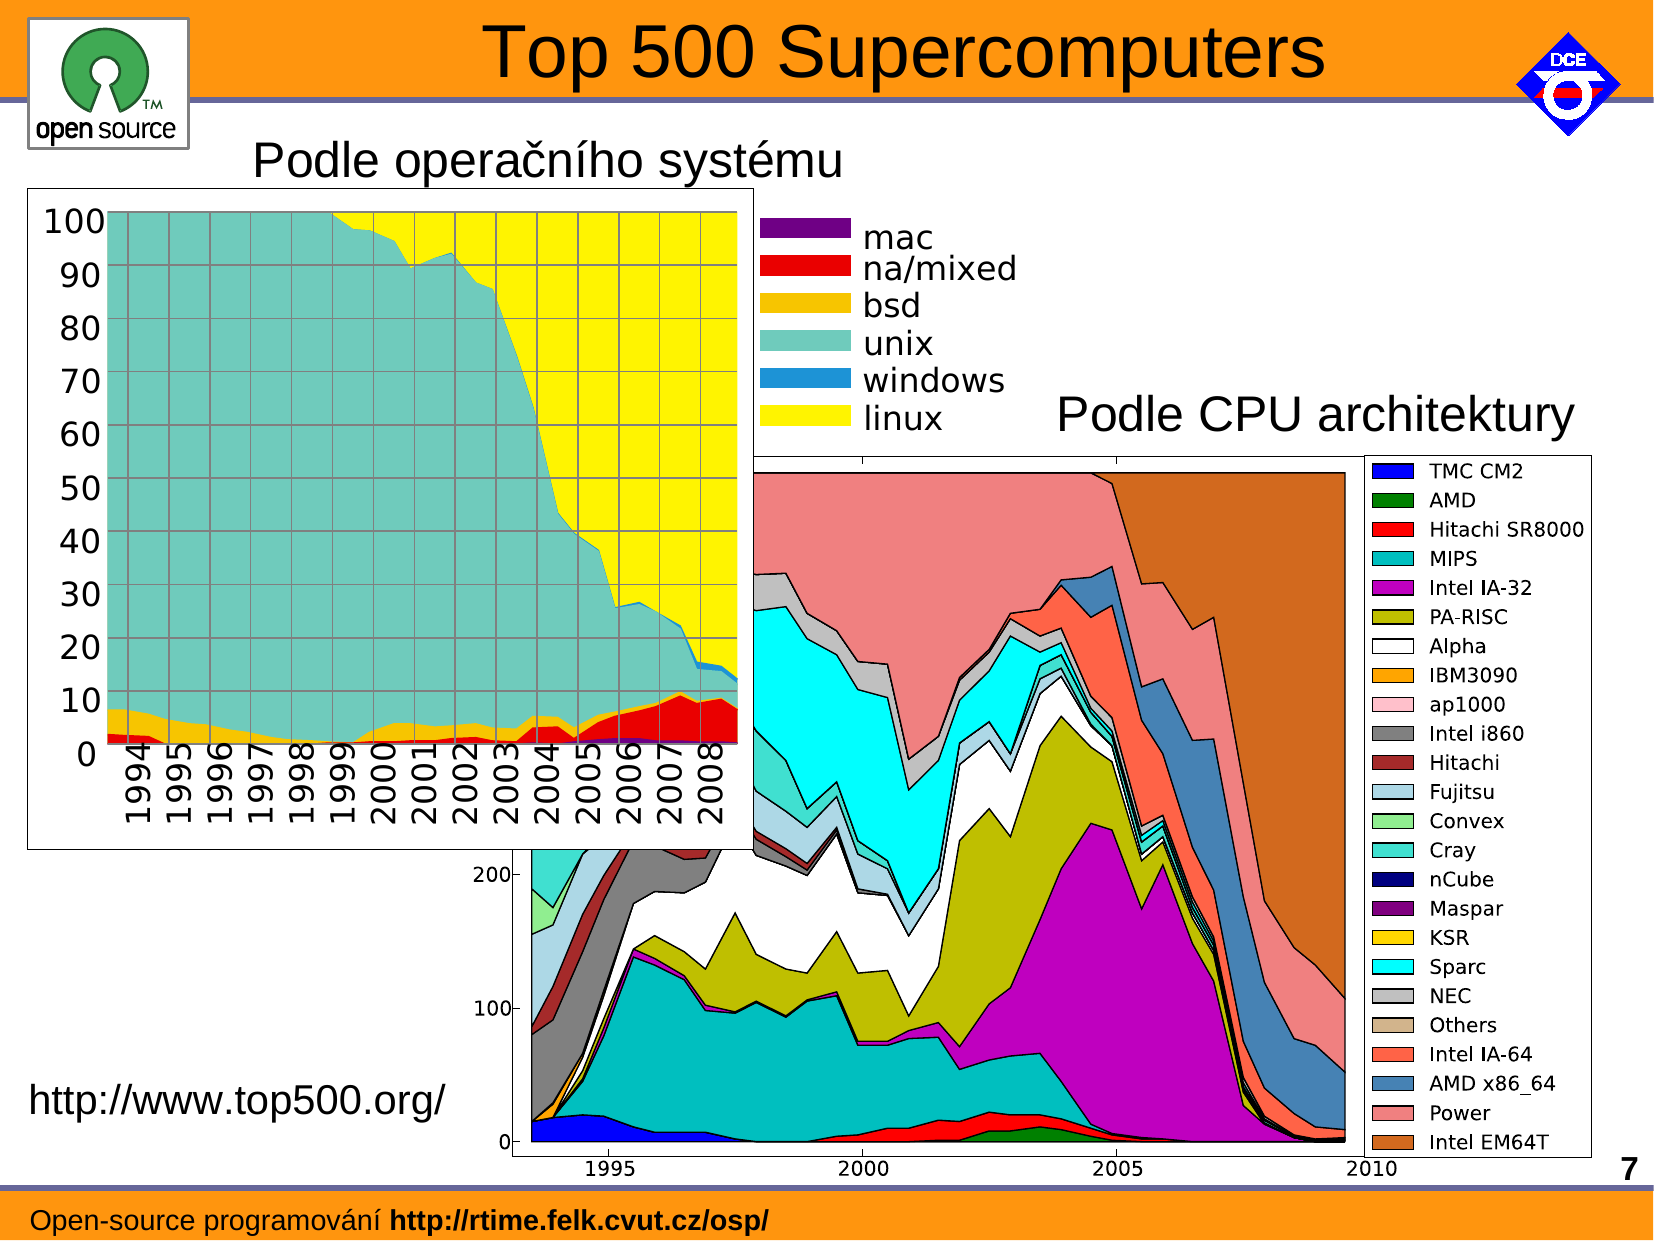

# Top 500 Supercomputers
Podle operačního systému
100
90
80
70
60
50
40
30
20
10
0
1995
1997
1998
1999
1996
2002
1994
2001
2005
2007
2003
2000
2006
2008
2004
mac
na/mixed
bsd
unix
windows
linux
Podle CPU architektury
http://www.top500.org/